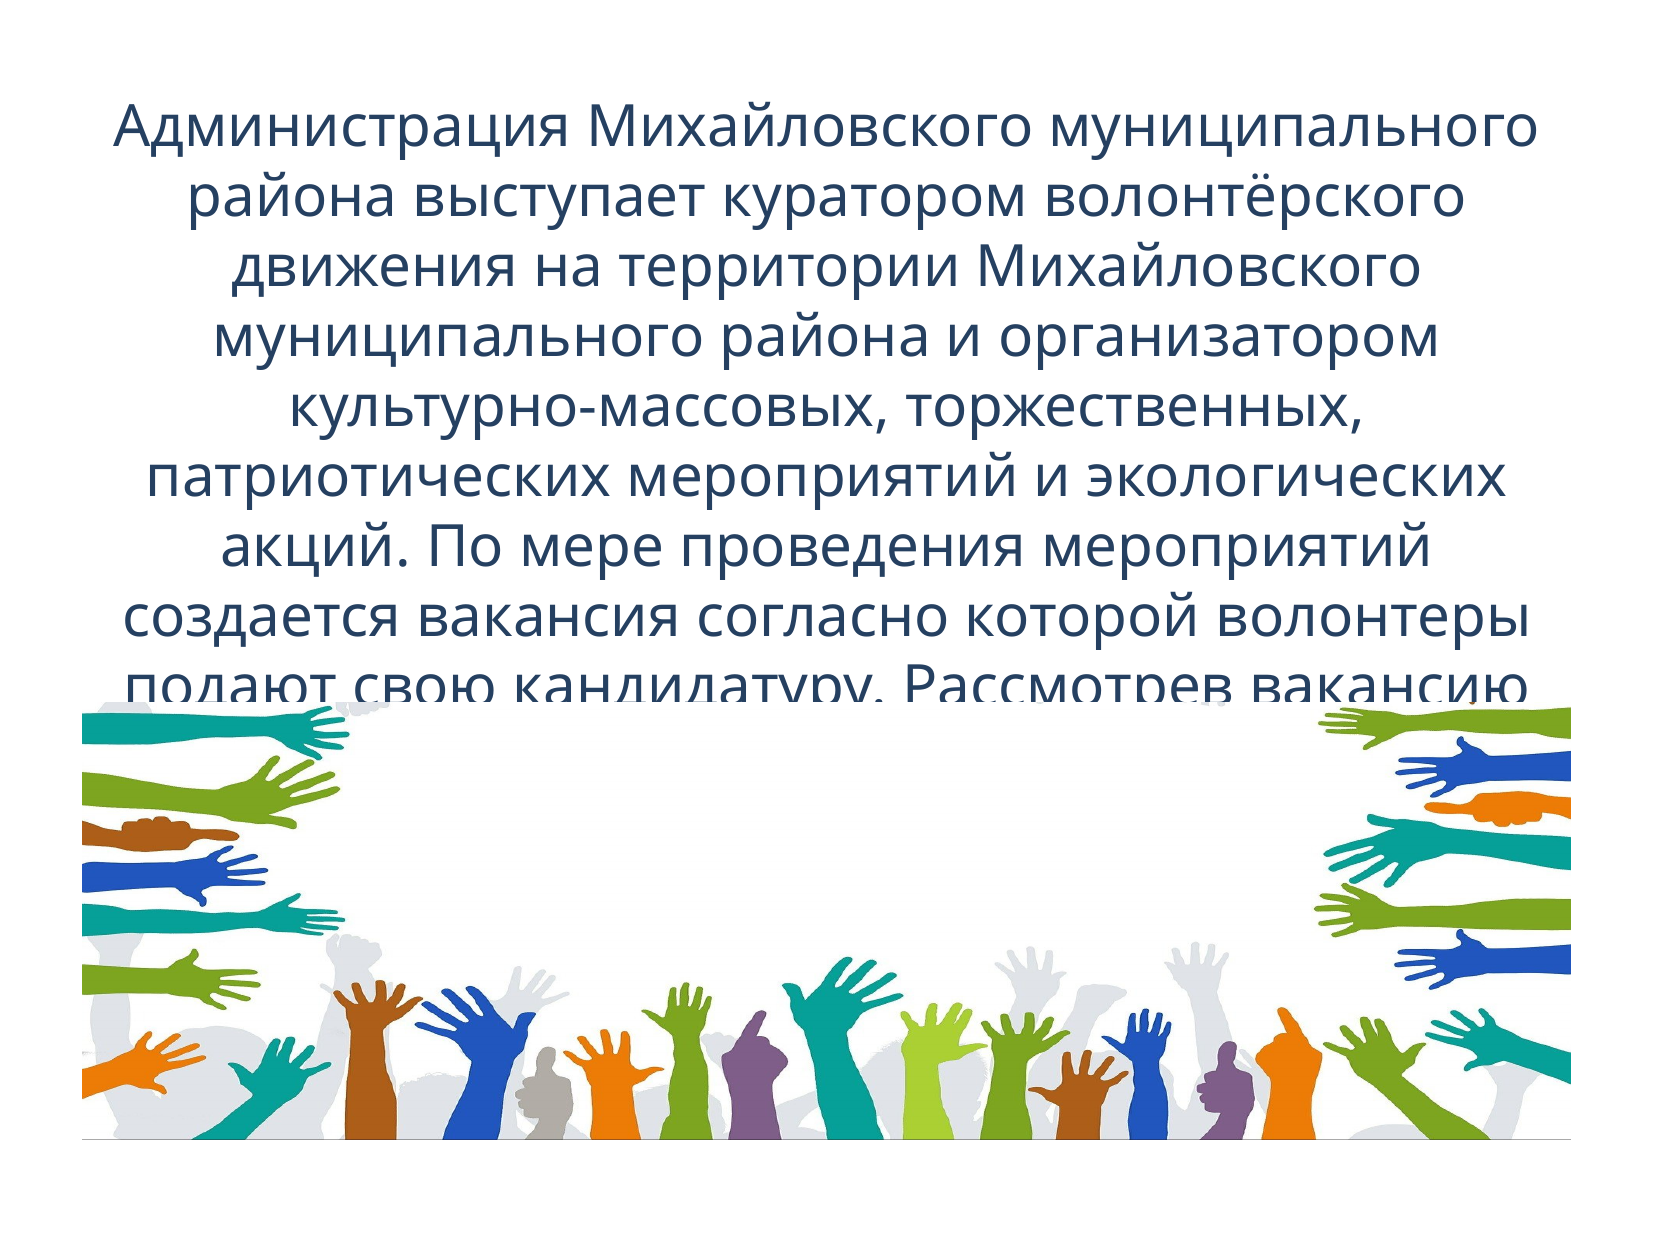

# Администрация Михайловского муниципального района выступает куратором волонтёрского движения на территории Михайловского муниципального района и организатором культурно-массовых, торжественных, патриотических мероприятий и экологических акций. По мере проведения мероприятий создается вакансия согласно которой волонтеры подают свою кандидатуру. Рассмотрев вакансию организатор принимает решение о подтверждении, либо об отклонении заявки по той или иной причине. После проведения мероприятия, организатор проставляет часы.